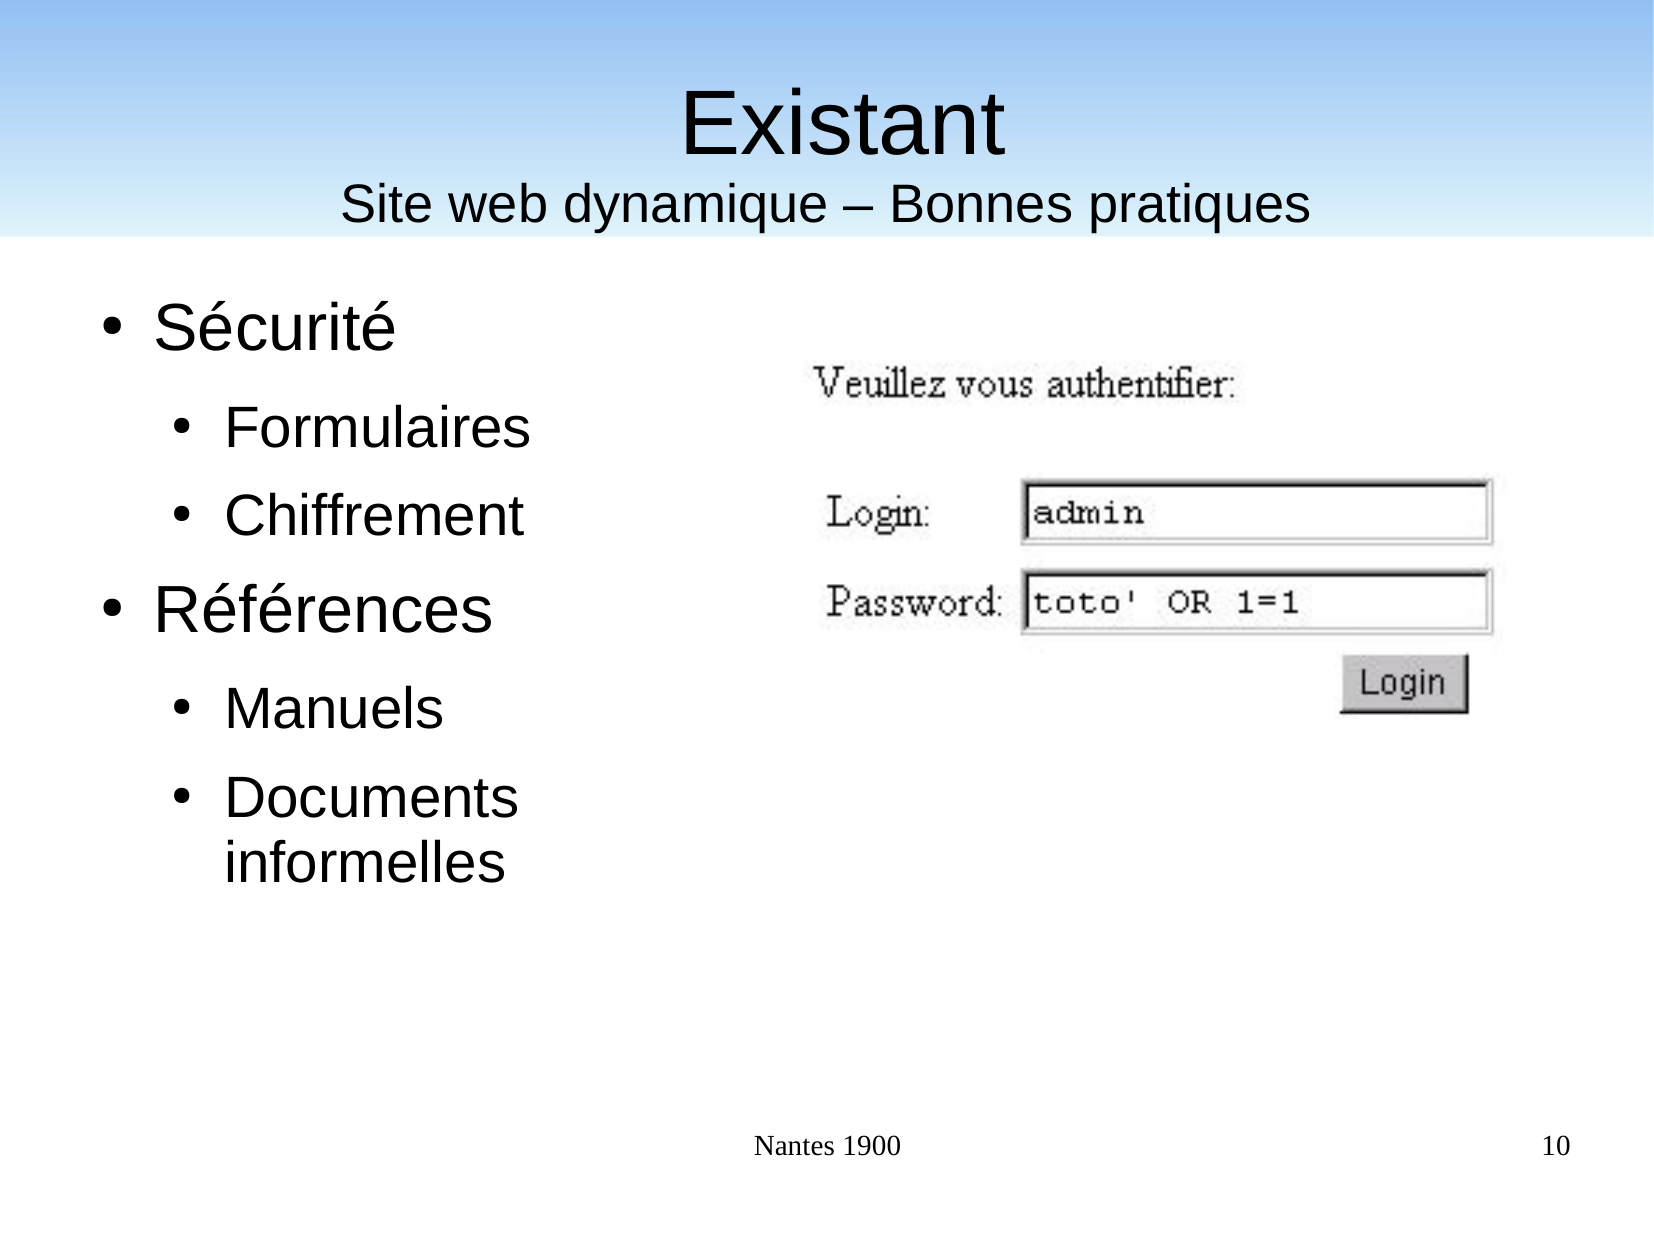

# Existant Site web dynamique – Bonnes pratiques
Sécurité
Formulaires
Chiffrement
Références
Manuels
Documents informelles
Nantes 1900
10